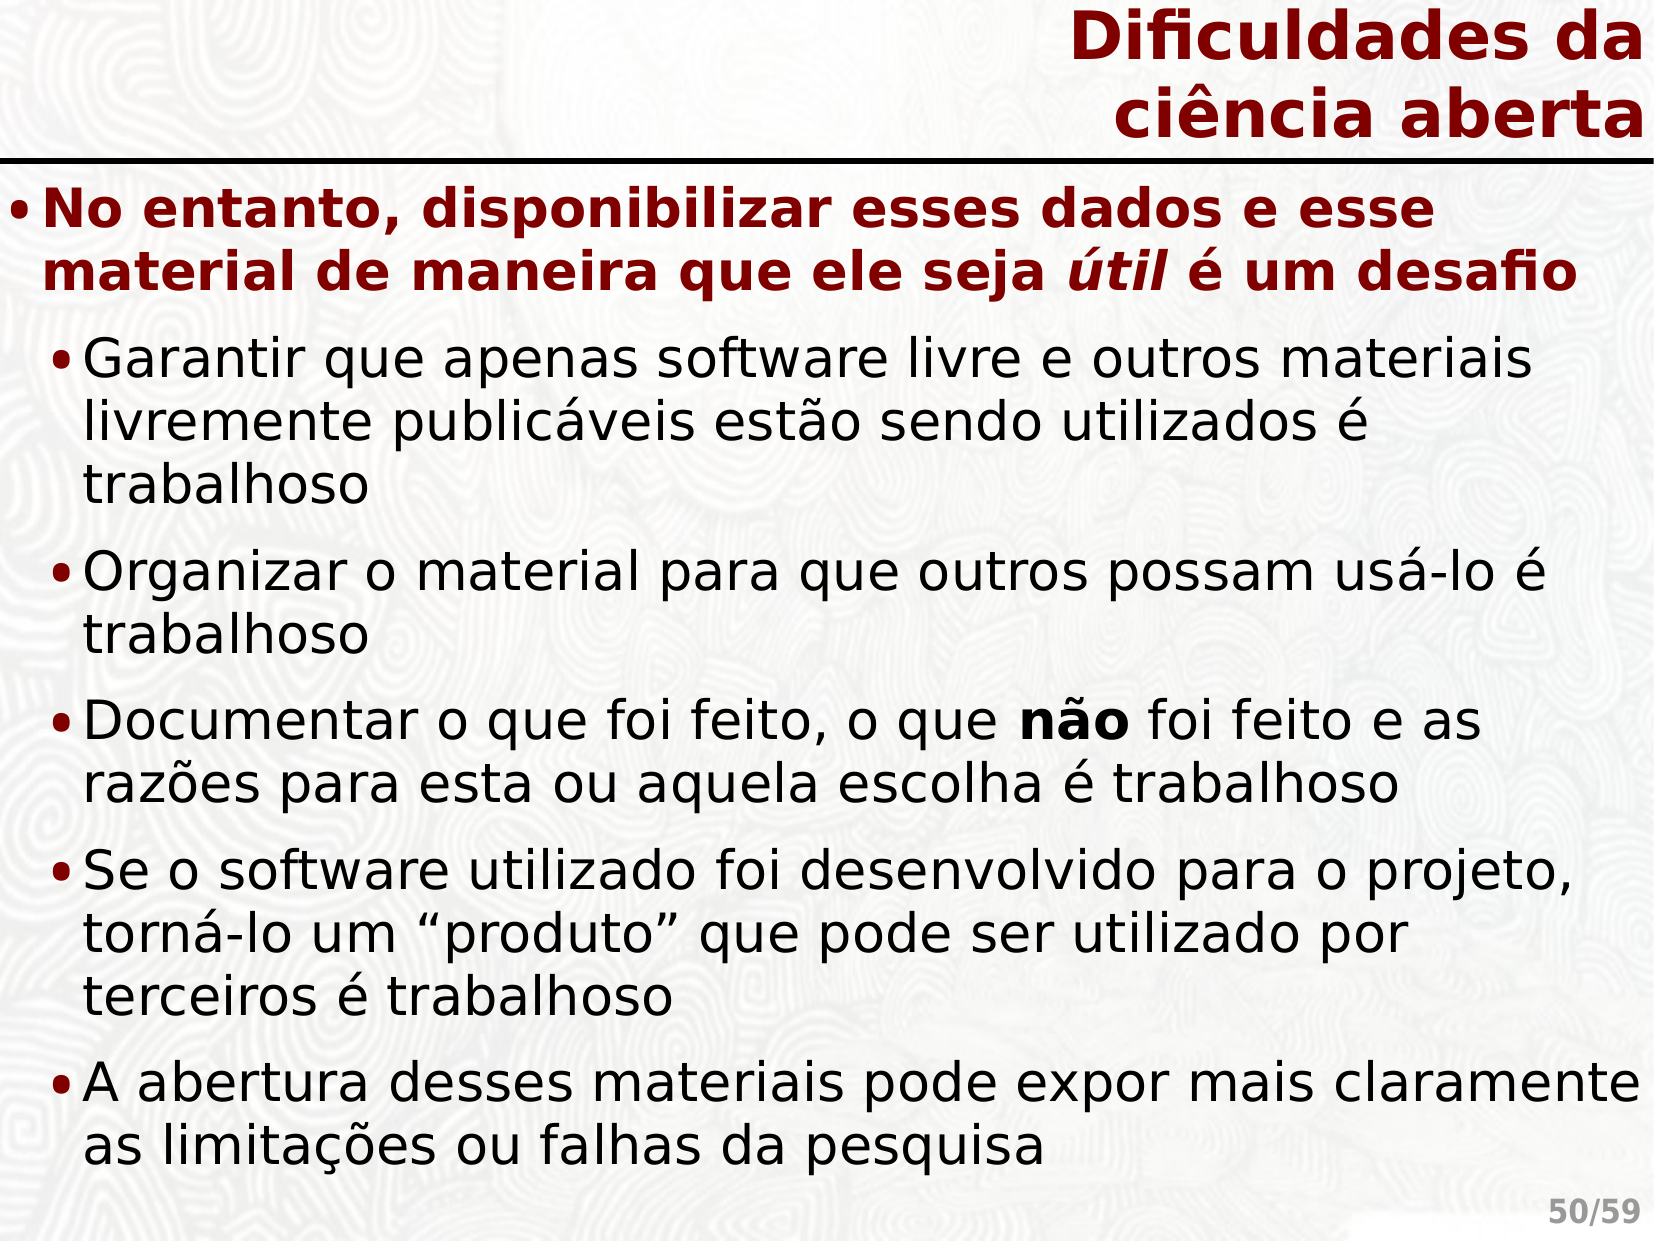

# Dificuldades da ciência aberta
No entanto, disponibilizar esses dados e esse material de maneira que ele seja útil é um desafio
Garantir que apenas software livre e outros materiais livremente publicáveis estão sendo utilizados é trabalhoso
Organizar o material para que outros possam usá-lo é trabalhoso
Documentar o que foi feito, o que não foi feito e as razões para esta ou aquela escolha é trabalhoso
Se o software utilizado foi desenvolvido para o projeto, torná-lo um “produto” que pode ser utilizado por terceiros é trabalhoso
A abertura desses materiais pode expor mais claramente as limitações ou falhas da pesquisa
50